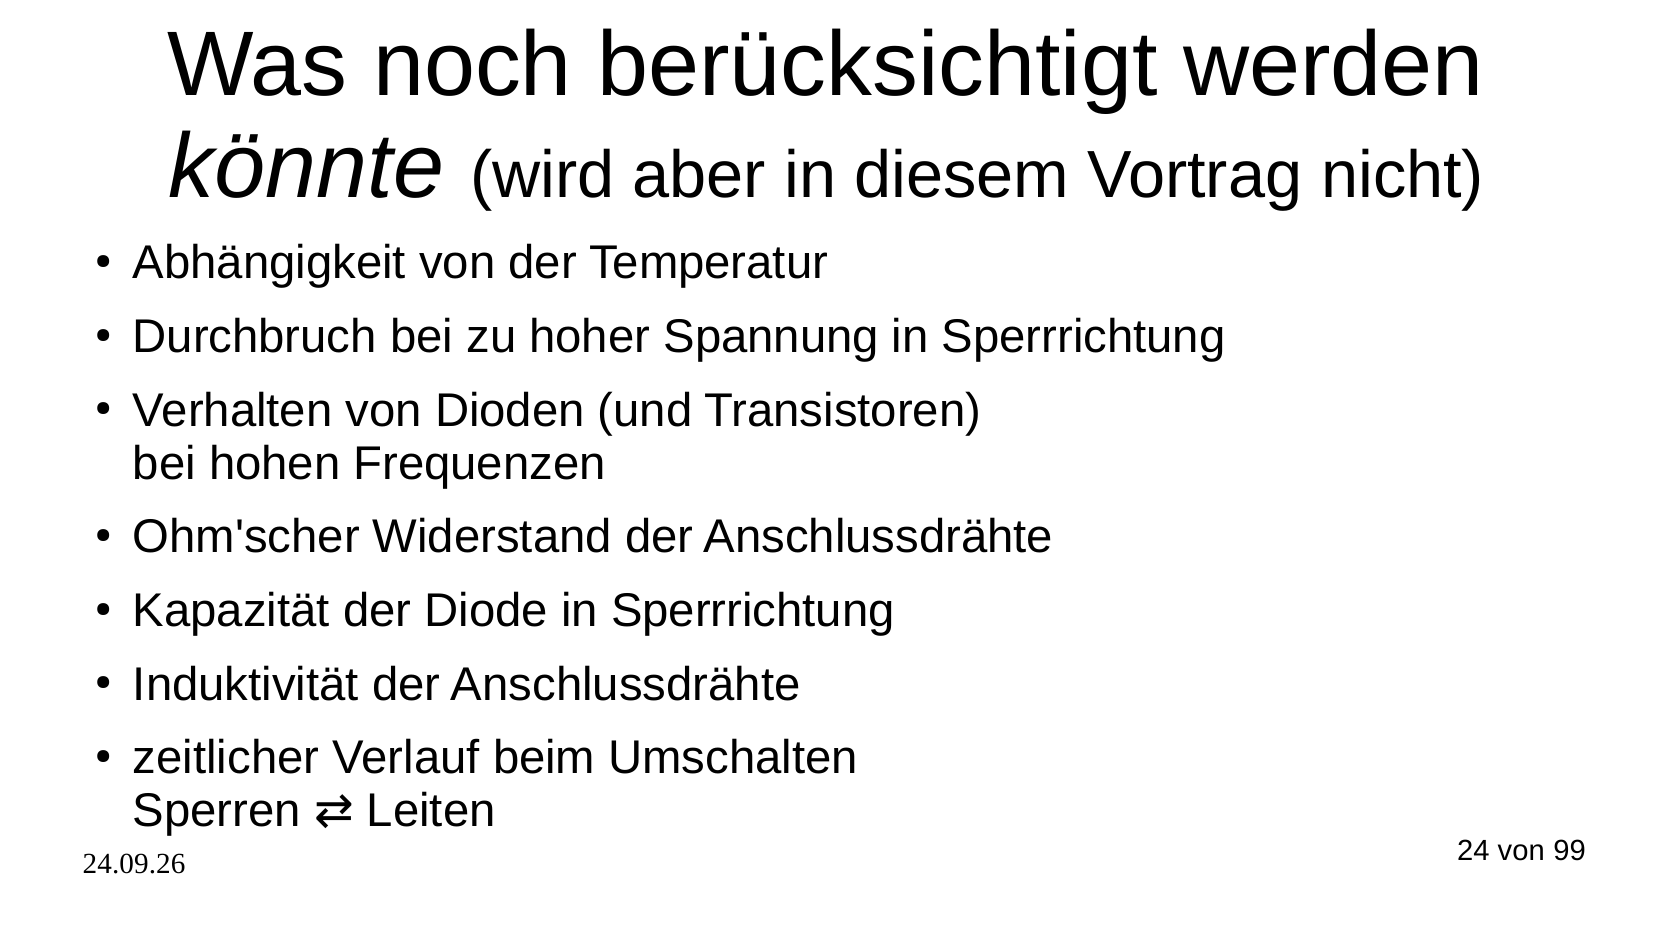

# Was noch berücksichtigt werden könnte (wird aber in diesem Vortrag nicht)
Abhängigkeit von der Temperatur
Durchbruch bei zu hoher Spannung in Sperrrichtung
Verhalten von Dioden (und Transistoren)
bei hohen Frequenzen
Ohm'scher Widerstand der Anschlussdrähte
Kapazität der Diode in Sperrrichtung
Induktivität der Anschlussdrähte
zeitlicher Verlauf beim Umschalten
Sperren ⇄ Leiten
24